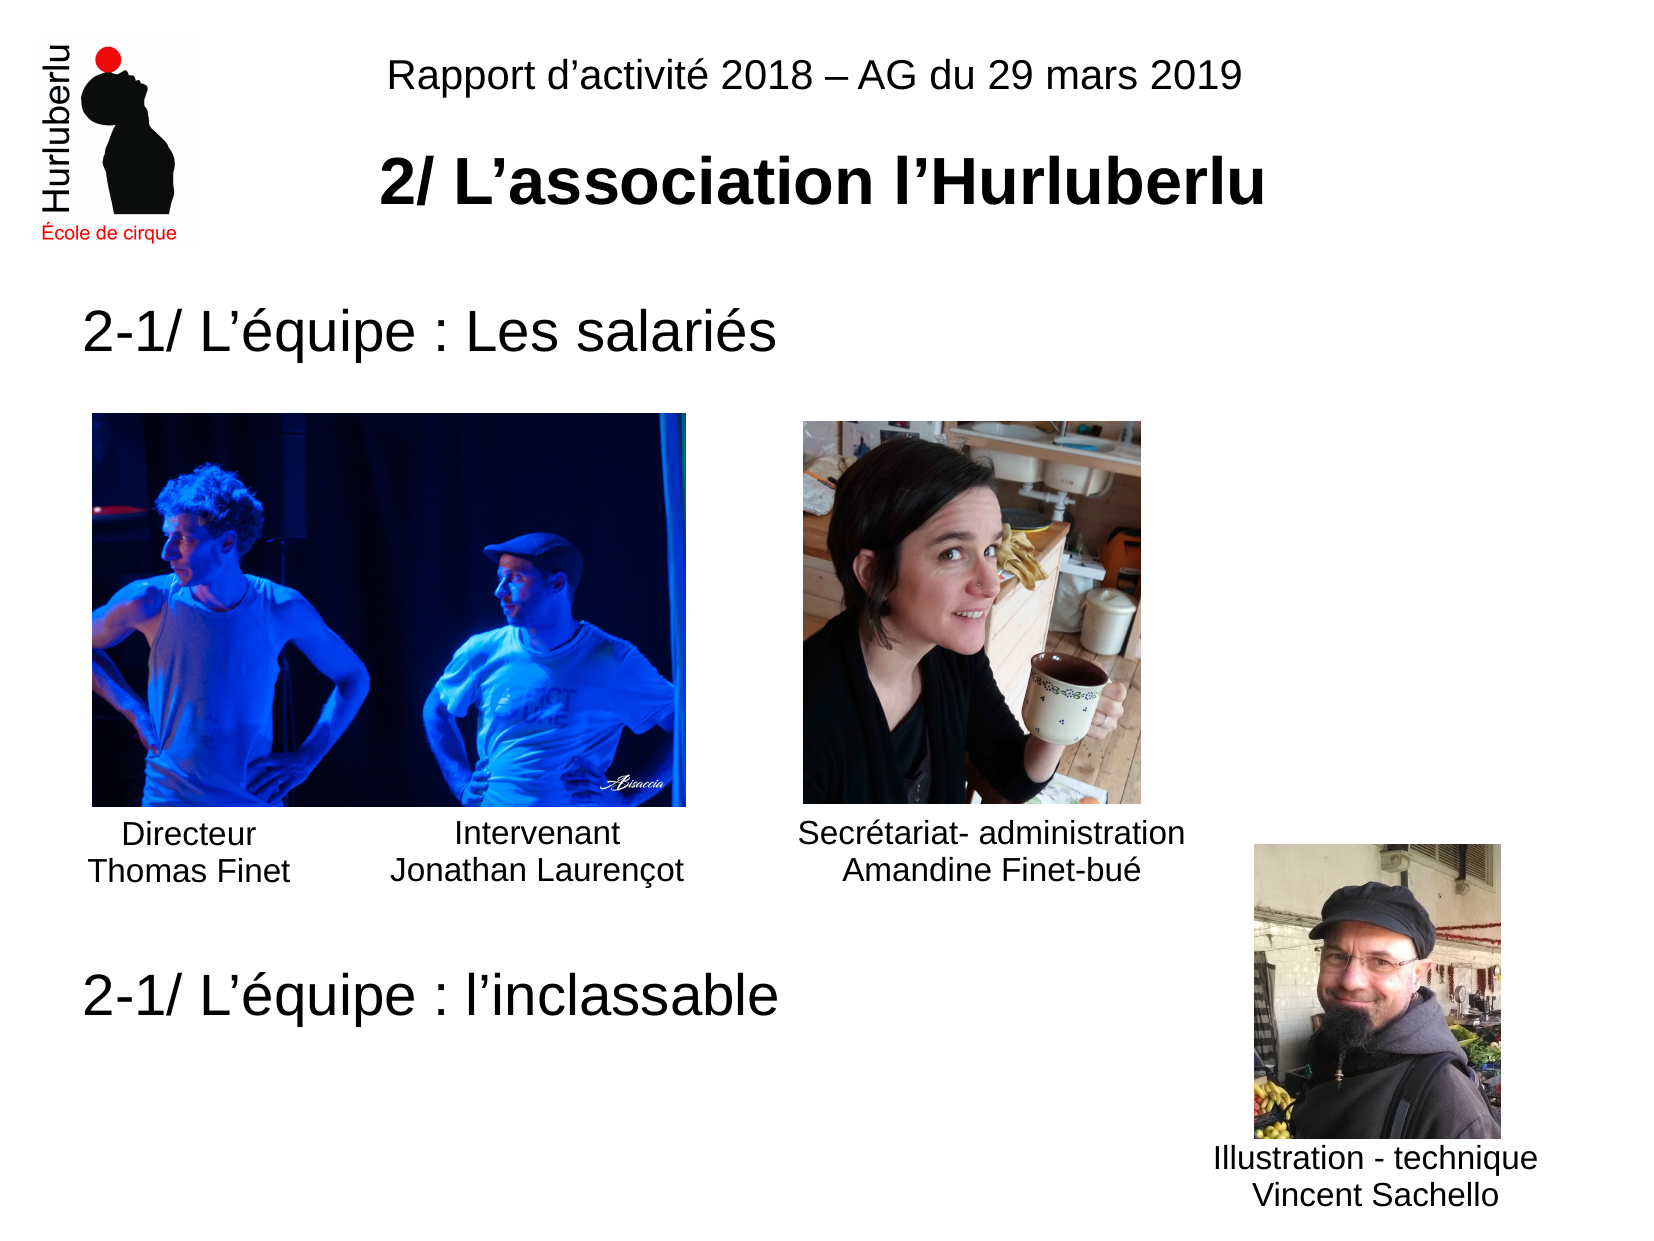

# Rapport d’activité 2018 – AG du 29 mars 2019 2/ L’association l’Hurluberlu
2-1/ L’équipe : Les salariés
Intervenant
Jonathan Laurençot
Secrétariat- administration
Amandine Finet-bué
Directeur
Thomas Finet
2-1/ L’équipe : l’inclassable
Illustration - technique
Vincent Sachello